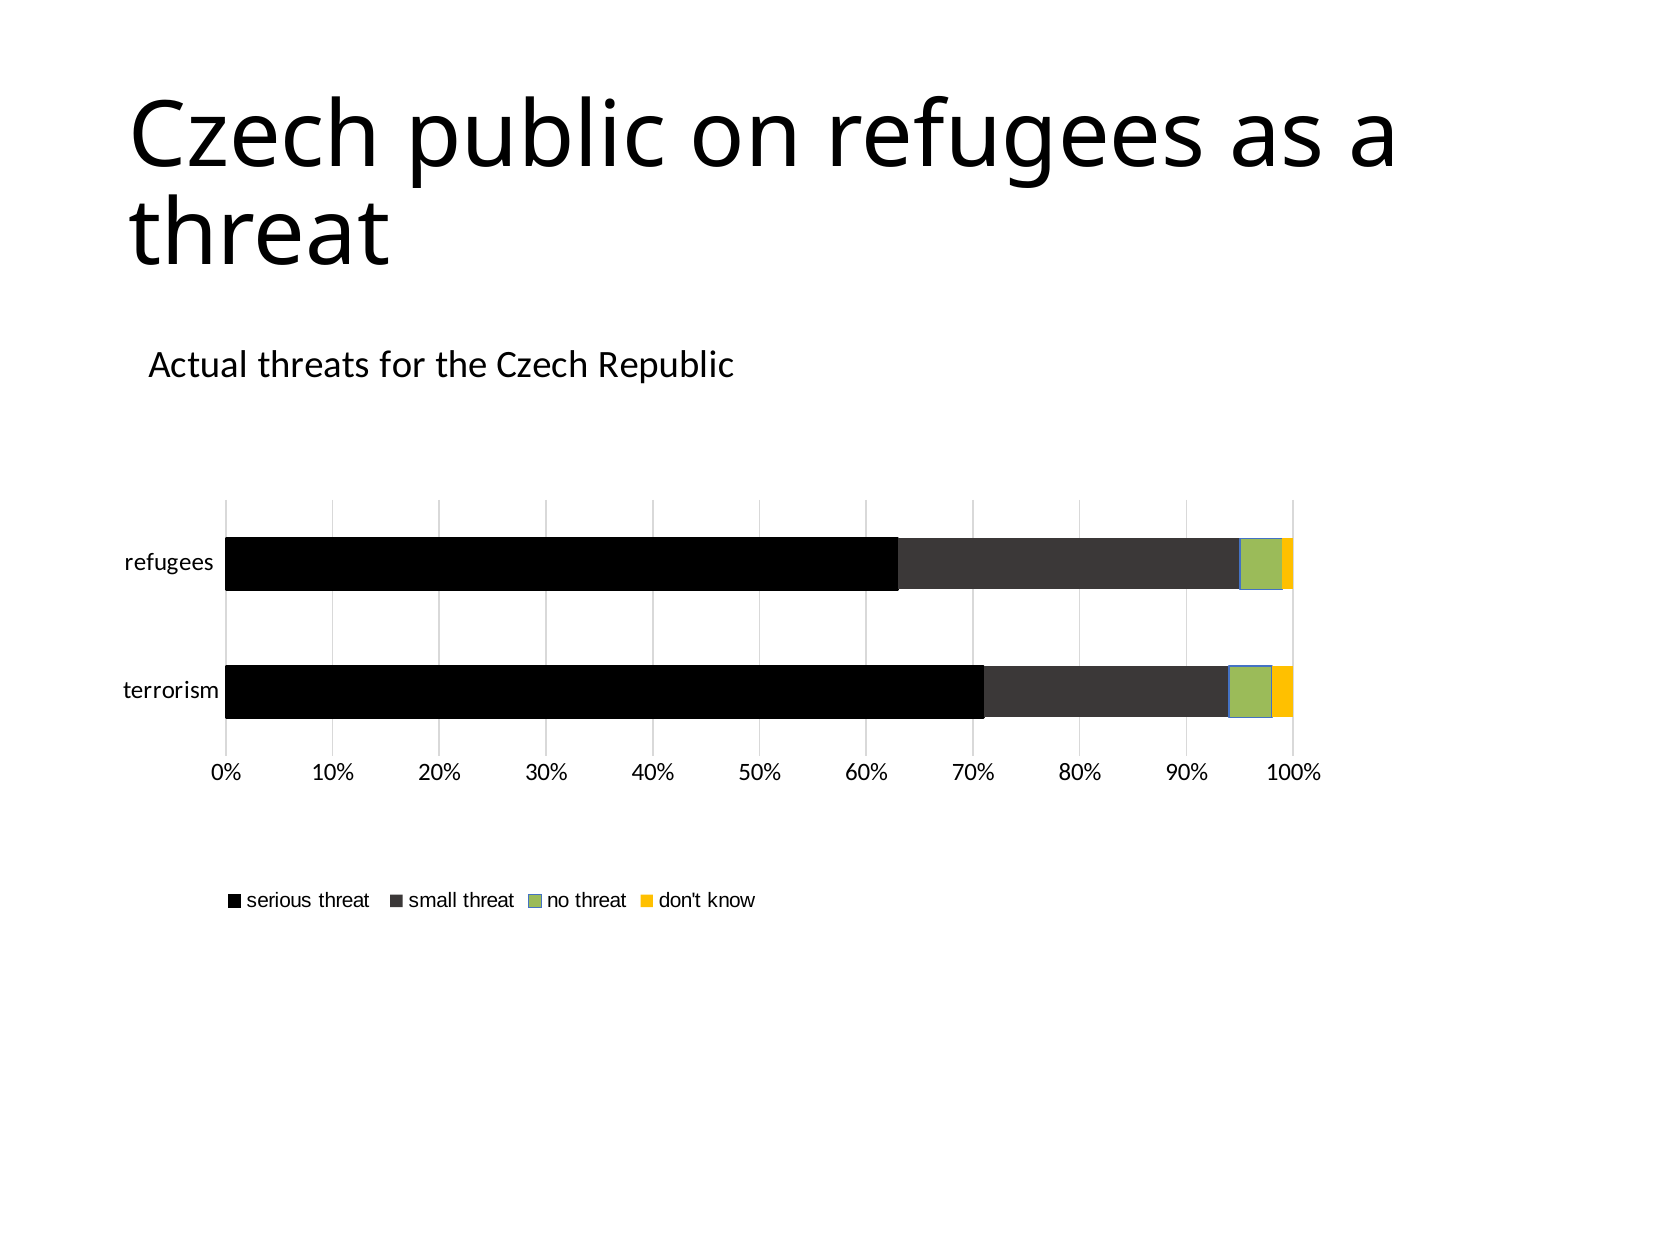

Czech public on refugees as a threat
### Chart: Actual threats for the Czech Republic
| Category | serious threat | small threat | no threat | don't know |
|---|---|---|---|---|
| terrorism | 71.0 | 23.0 | 4.0 | 2.0 |
| refugees | 63.0 | 32.0 | 4.0 | 1.0 |